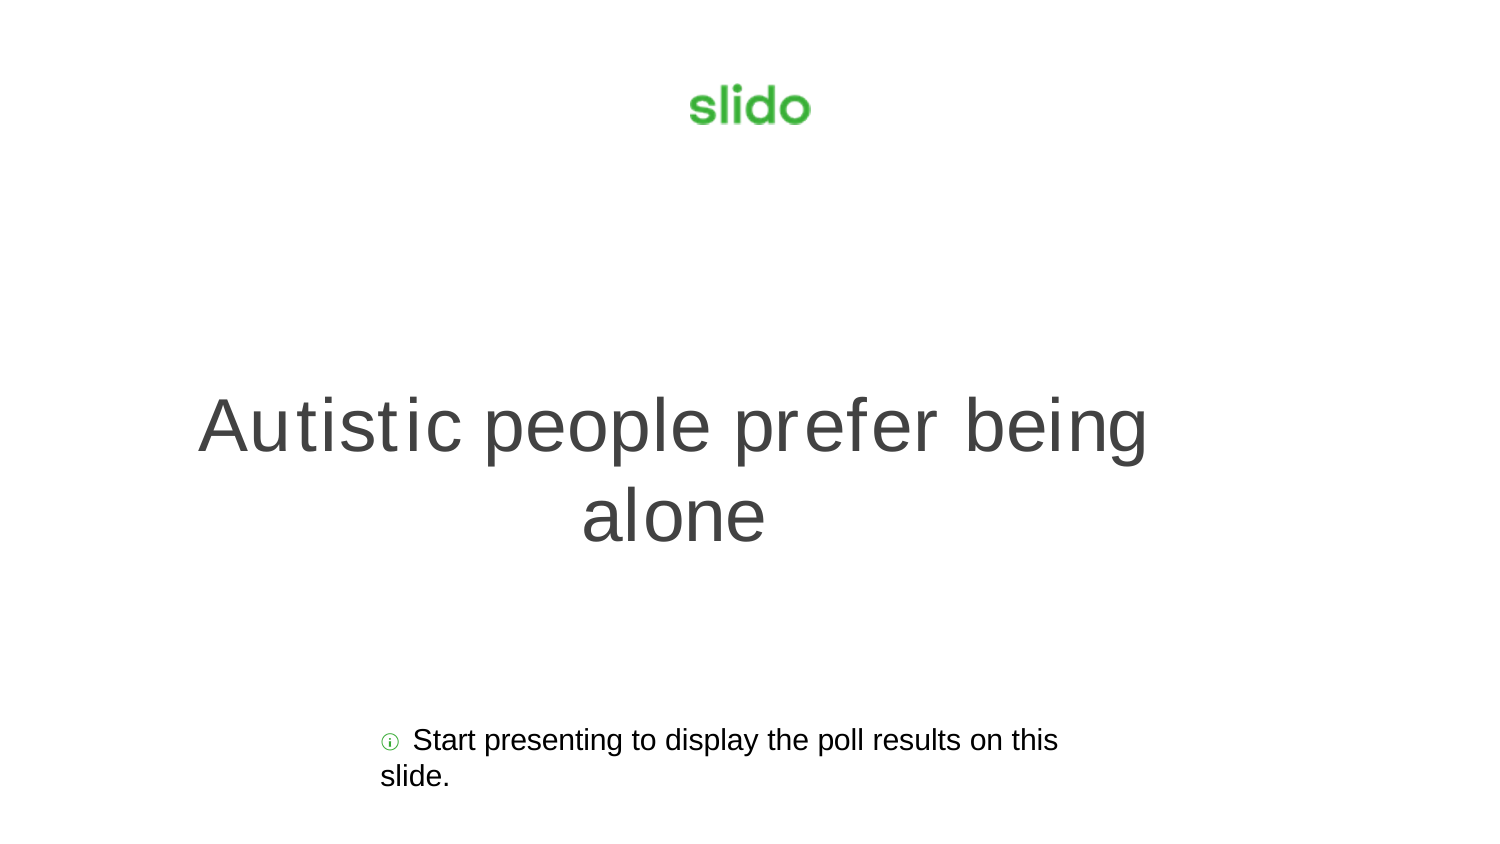

# Autistic people prefer being alone
ⓘ Start presenting to display the poll results on this slide.